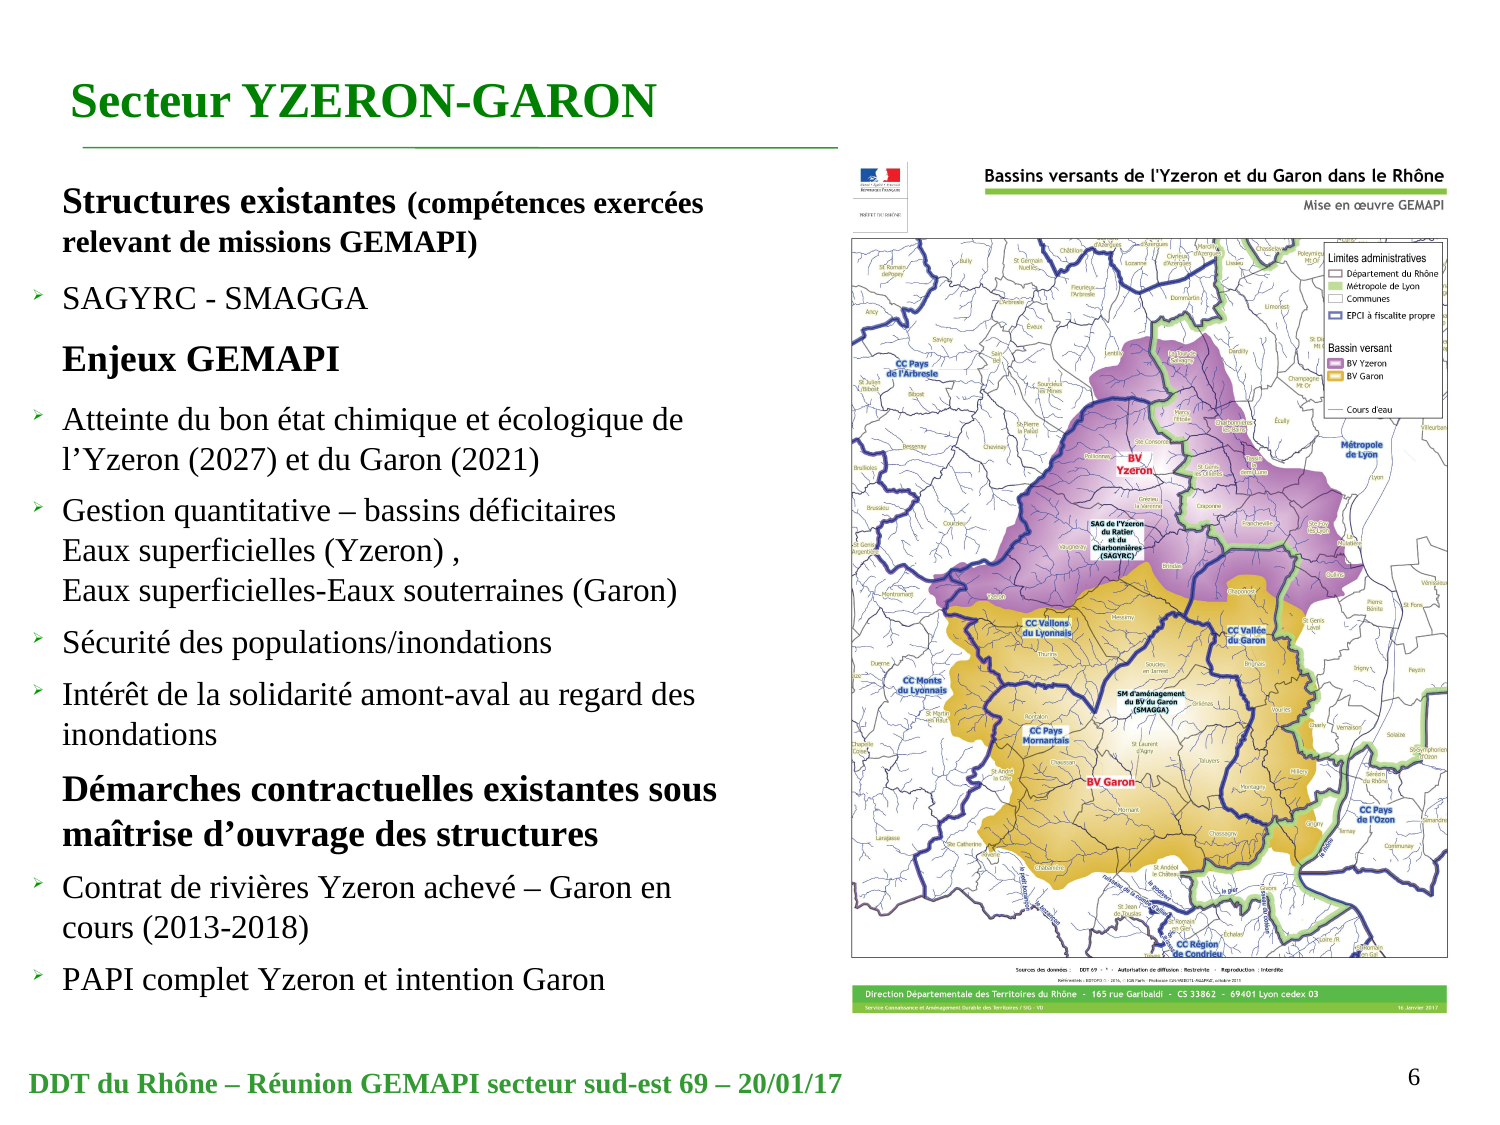

# Secteur YZERON-GARON
Structures existantes (compétences exercées relevant de missions GEMAPI)
SAGYRC - SMAGGA
Enjeux GEMAPI
Atteinte du bon état chimique et écologique de l’Yzeron (2027) et du Garon (2021)
Gestion quantitative – bassins déficitaires 		Eaux superficielles (Yzeron) ,				Eaux superficielles-Eaux souterraines (Garon)
Sécurité des populations/inondations
Intérêt de la solidarité amont-aval au regard des inondations
Démarches contractuelles existantes sous maîtrise d’ouvrage des structures
Contrat de rivières Yzeron achevé – Garon en cours (2013-2018)
PAPI complet Yzeron et intention Garon
6